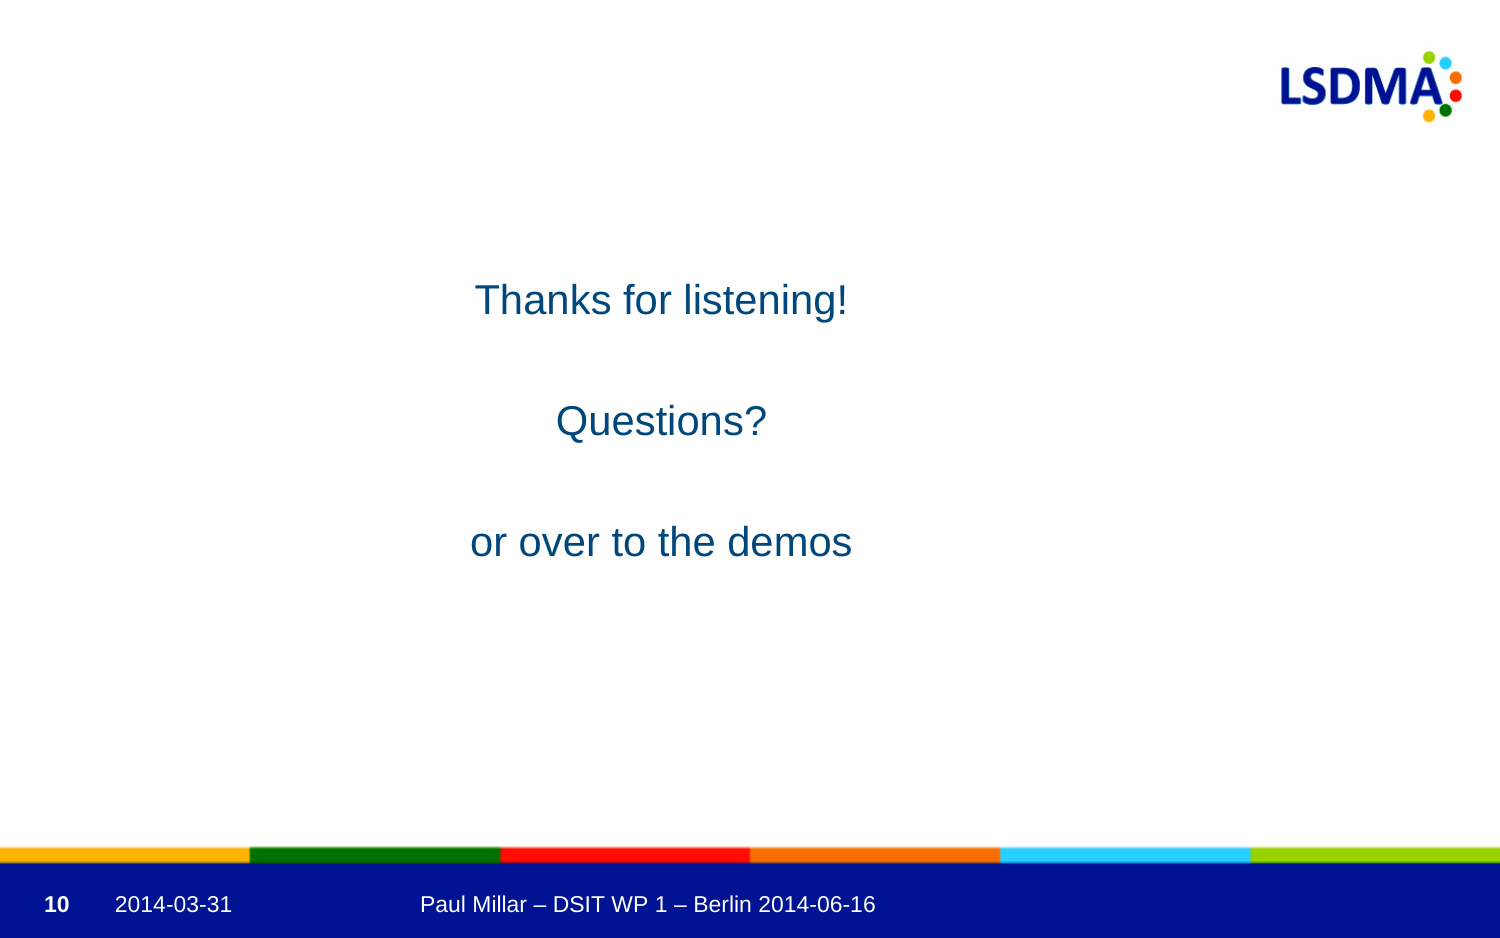

# Thanks for listening!
Questions?
or over to the demos